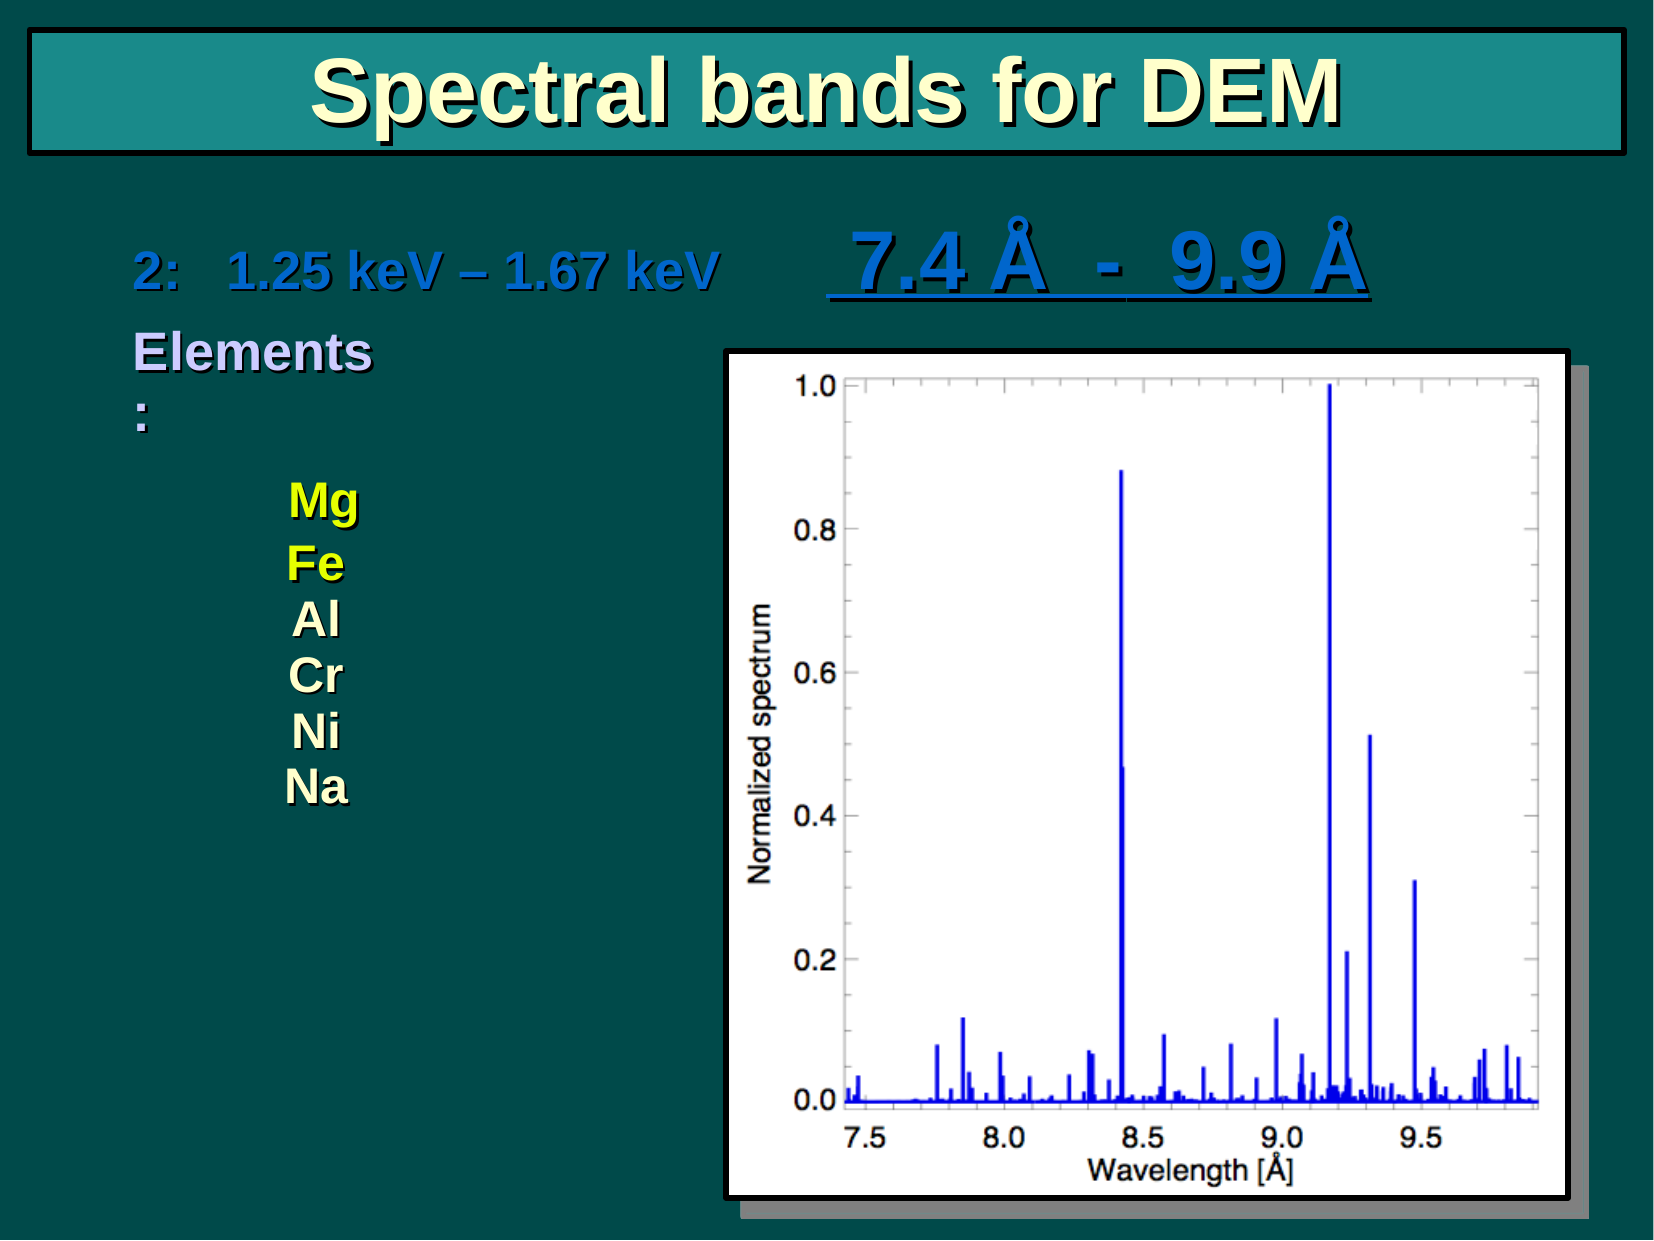

Spectral bands for DEM
2: 1.25 keV – 1.67 keV 7.4 Å - 9.9 Å
Elements:
 Mg
 Fe
 Al
 Cr
 Ni
 Na